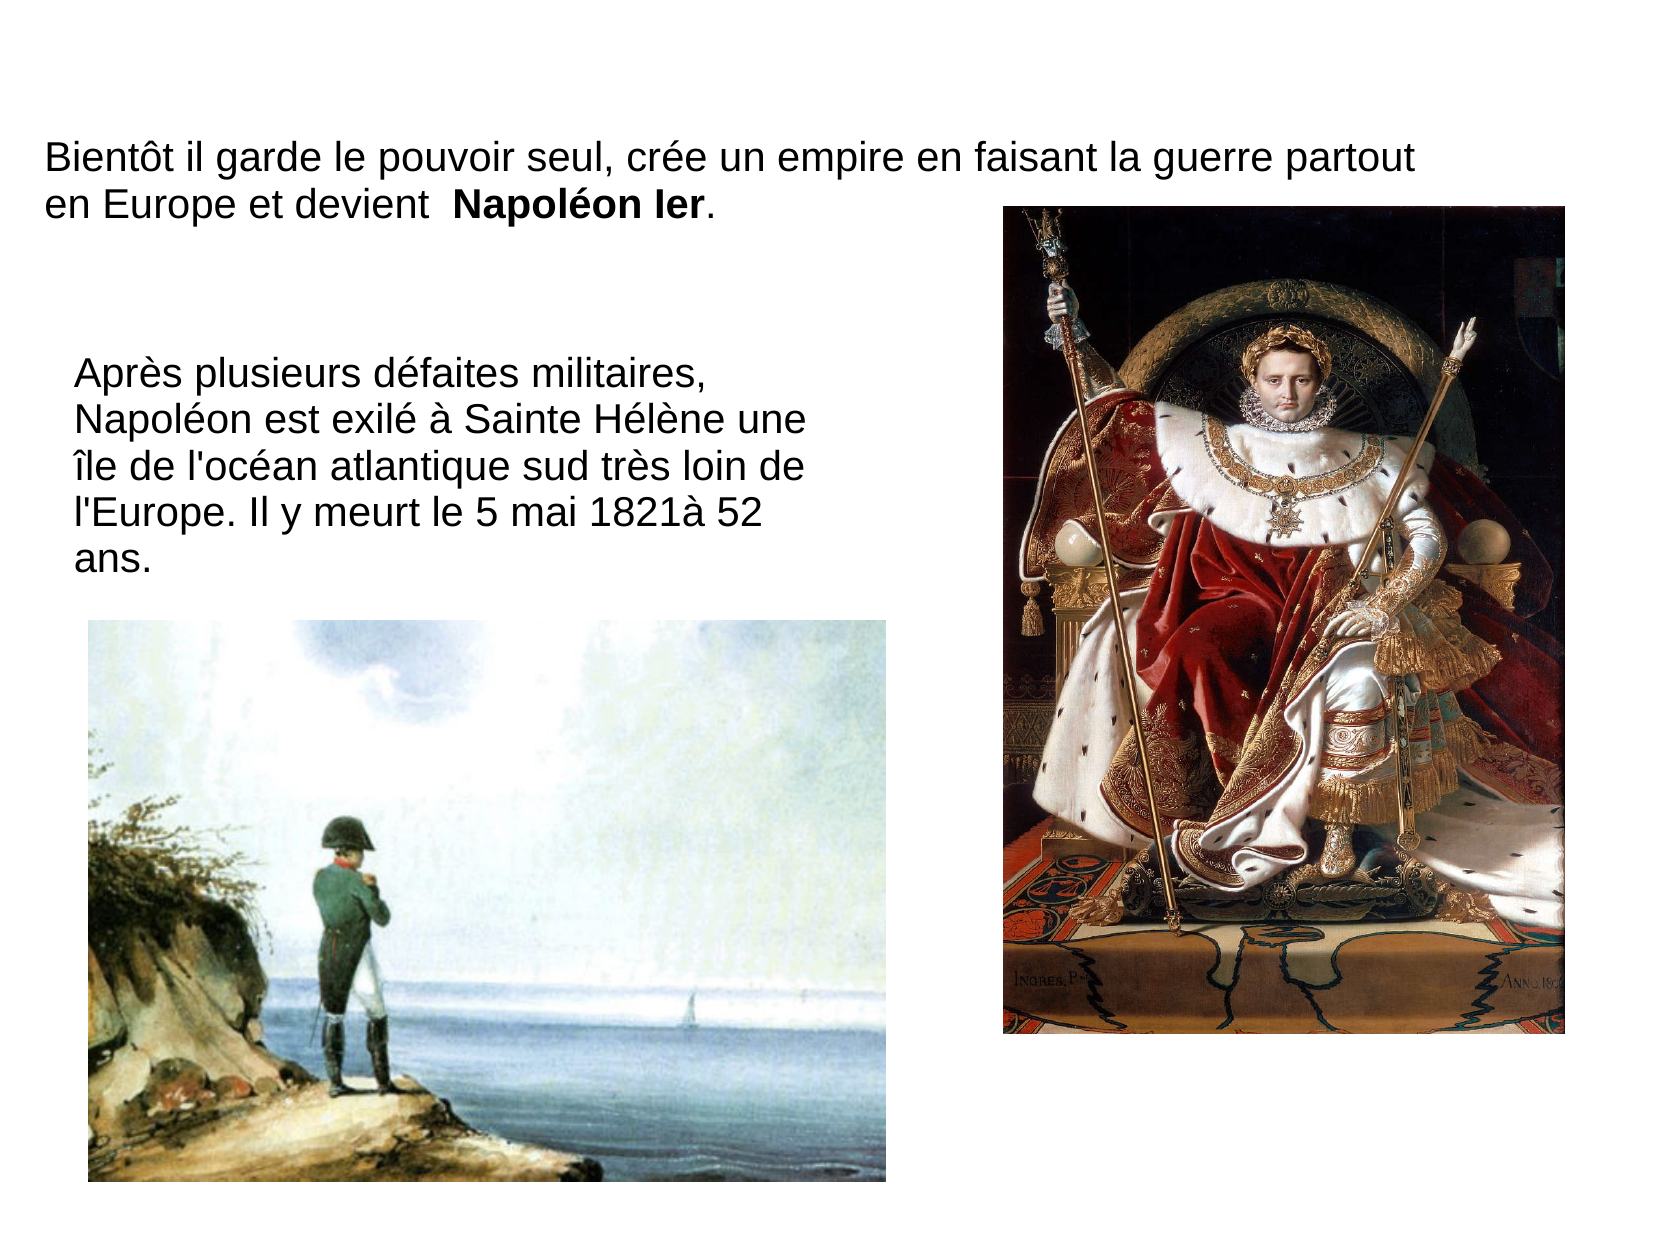

Bientôt il garde le pouvoir seul, crée un empire en faisant la guerre partout en Europe et devient Napoléon Ier.
Après plusieurs défaites militaires, Napoléon est exilé à Sainte Hélène une île de l'océan atlantique sud très loin de l'Europe. Il y meurt le 5 mai 1821à 52 ans.